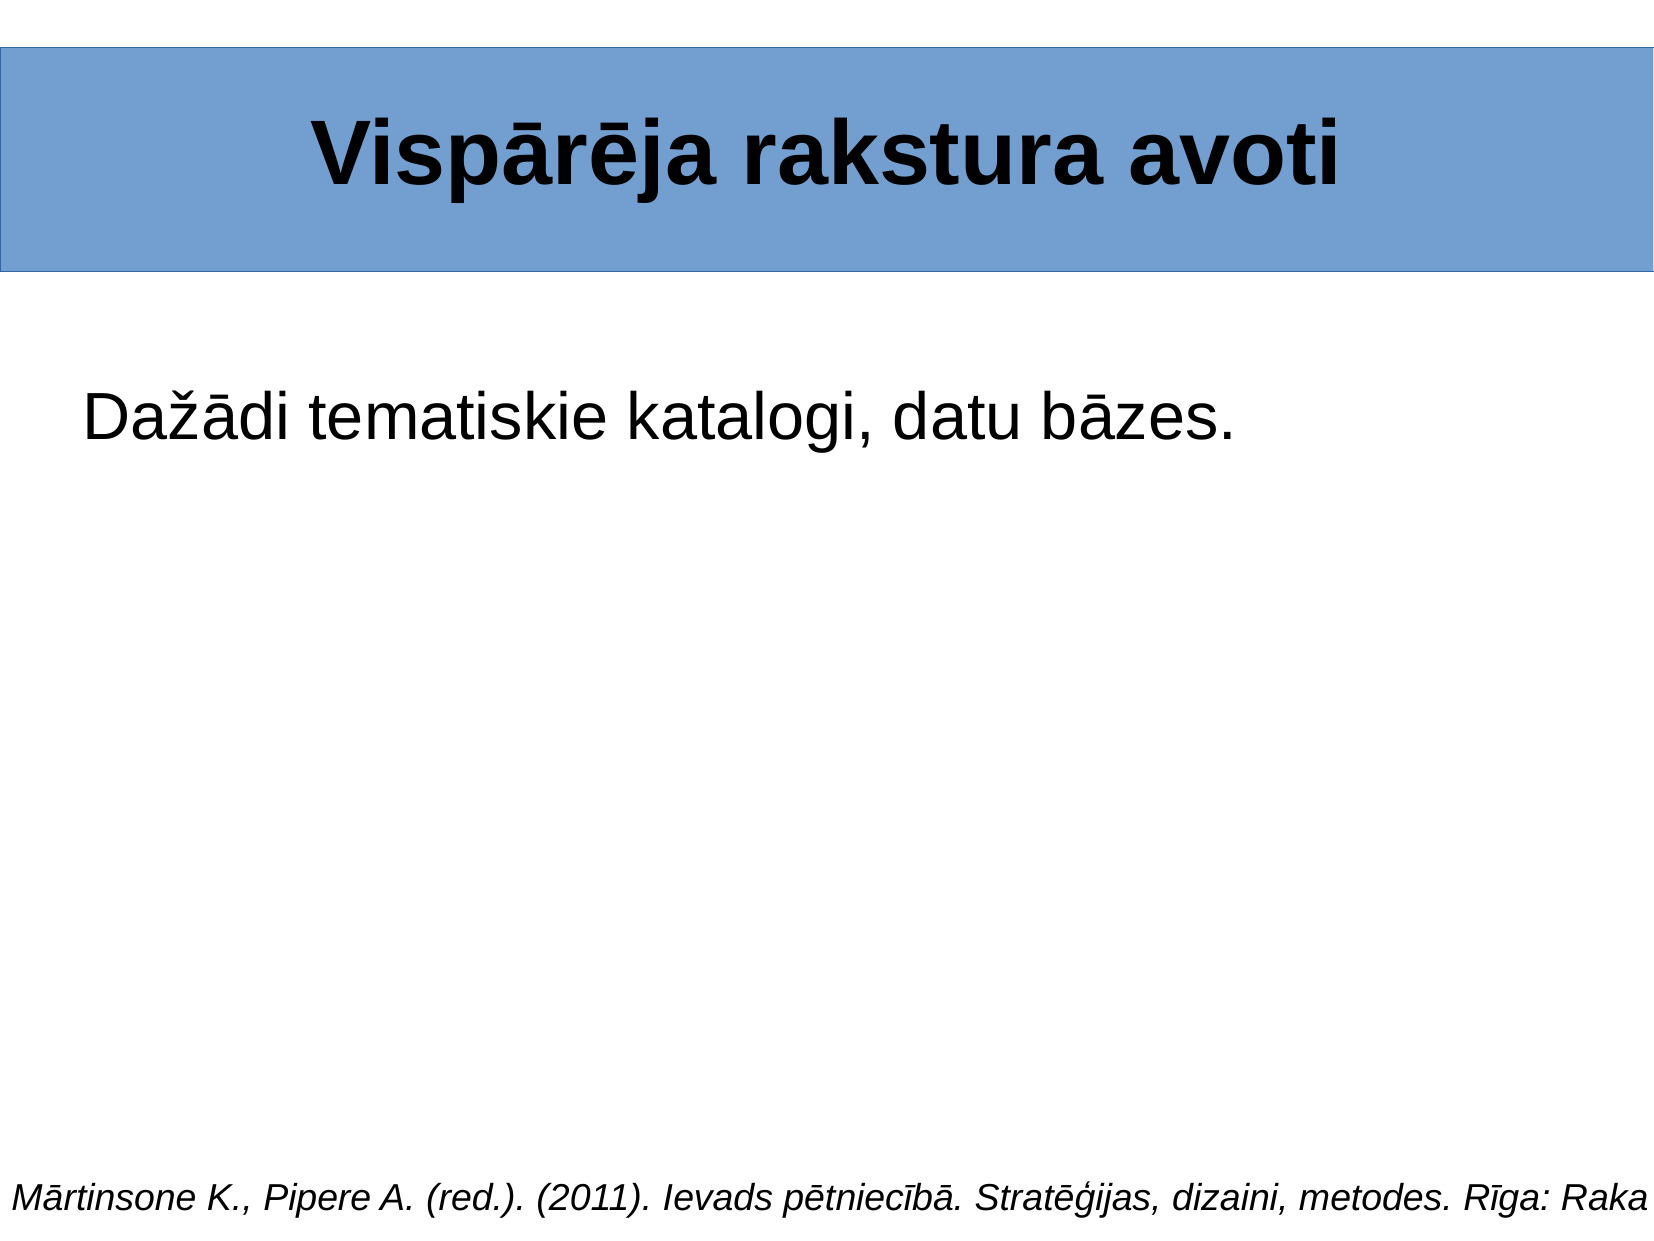

# Vispārēja rakstura avoti
Dažādi tematiskie katalogi, datu bāzes.
Mārtinsone K., Pipere A. (red.). (2011). Ievads pētniecībā. Stratēģijas, dizaini, metodes. Rīga: Raka